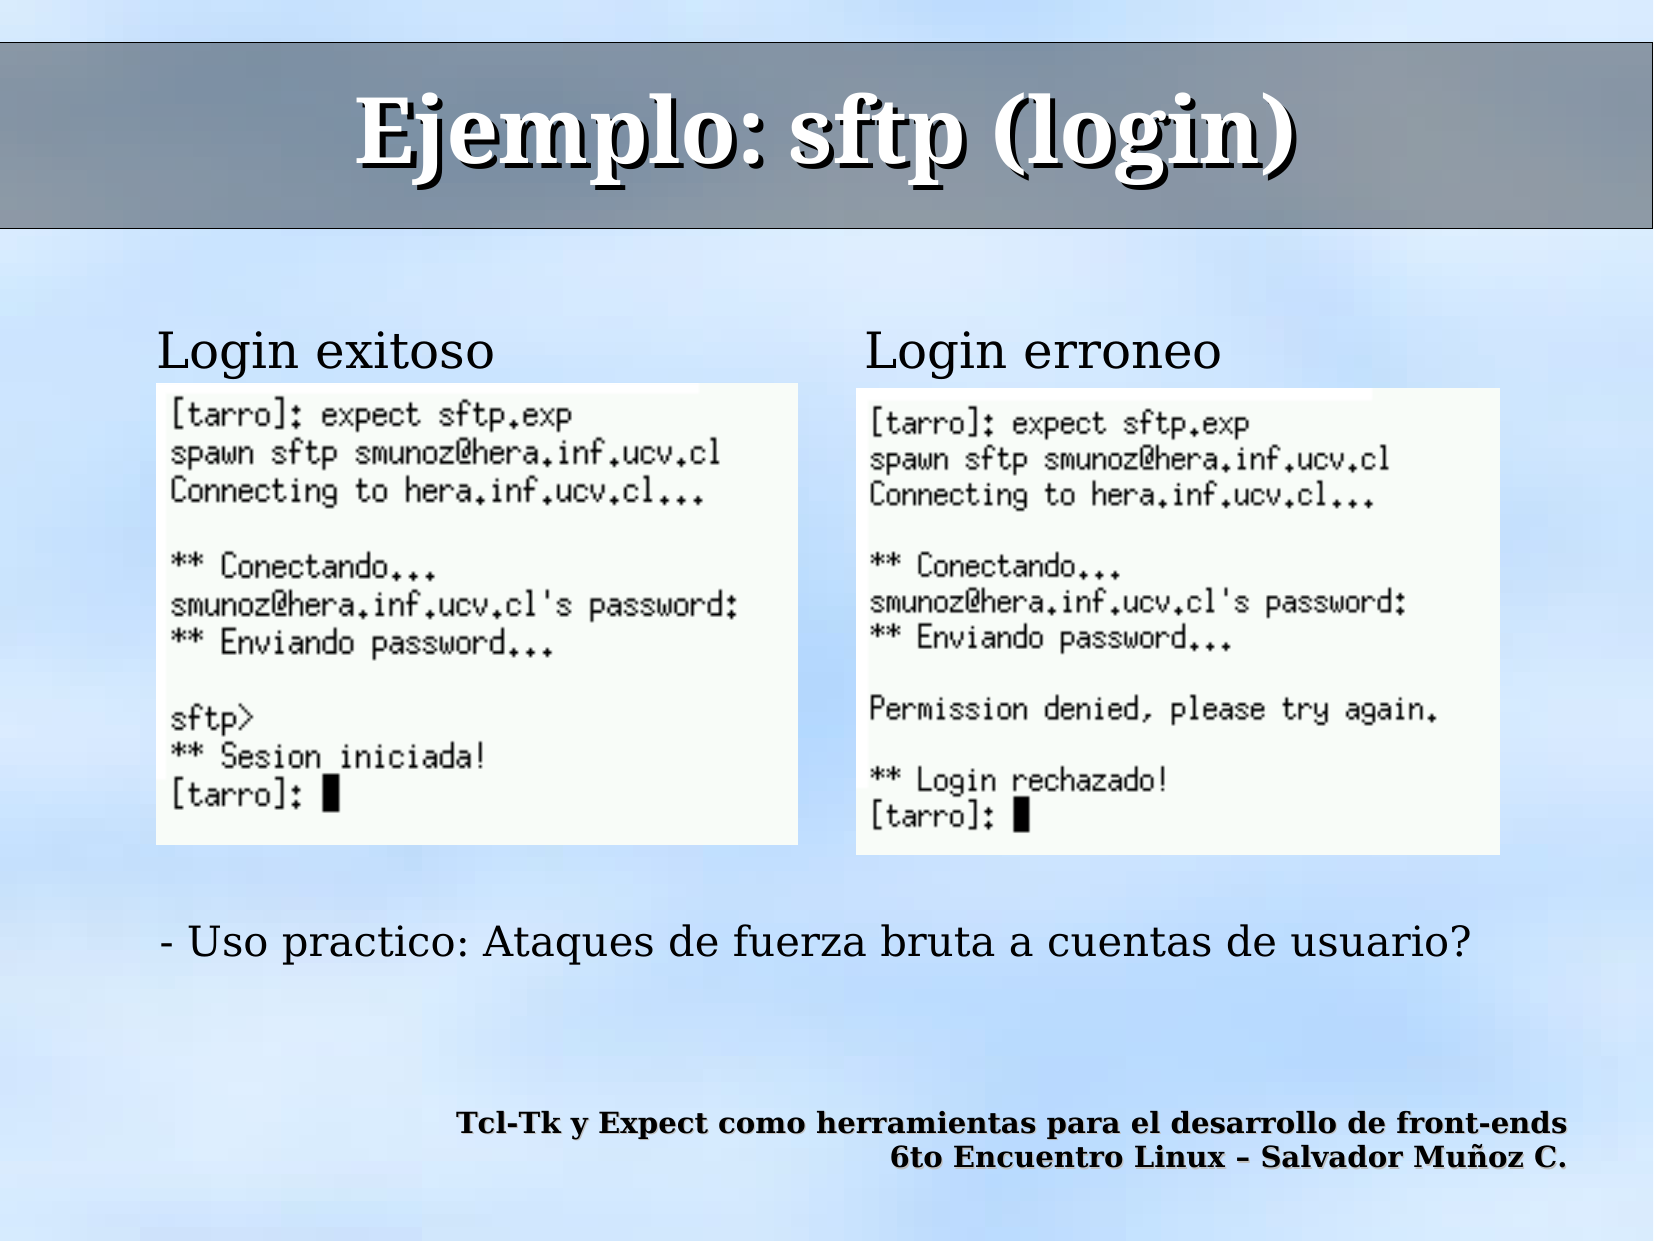

# Ejemplo: sftp (login)
Login erroneo
Login exitoso
- Uso practico: Ataques de fuerza bruta a cuentas de usuario?
Tcl-Tk y Expect como herramientas para el desarrollo de front-ends
6to Encuentro Linux – Salvador Muñoz C.